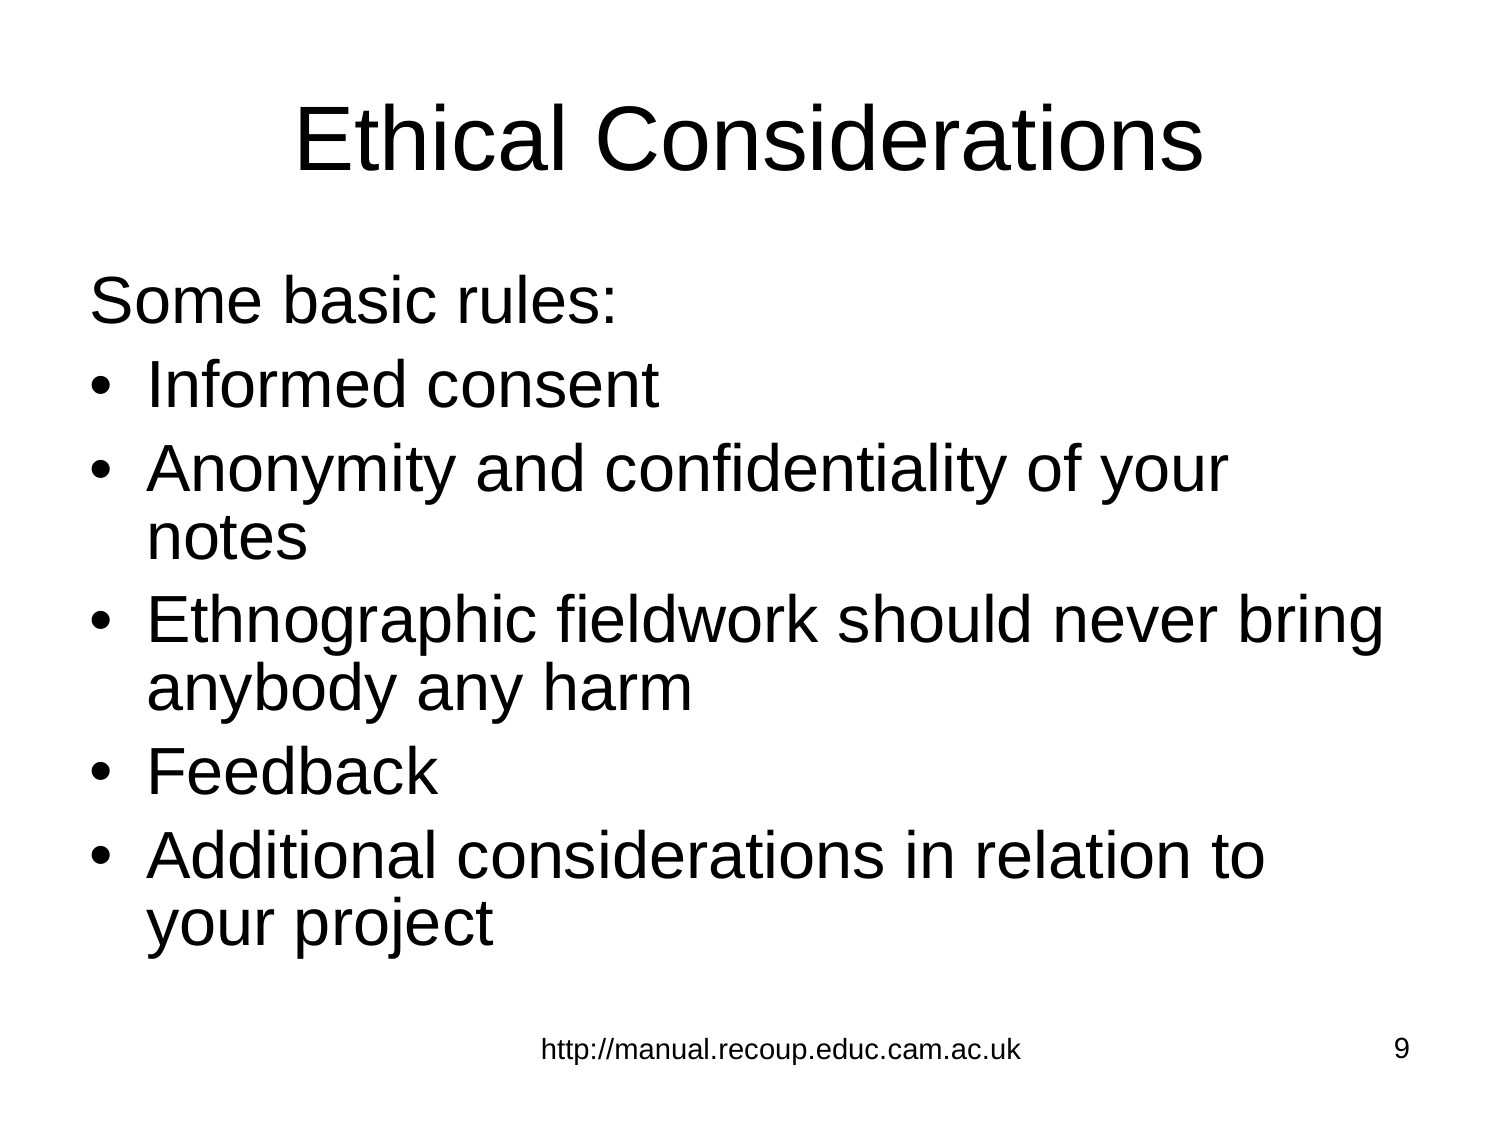

# Ethical Considerations
Some basic rules:
Informed consent
Anonymity and confidentiality of your notes
Ethnographic fieldwork should never bring anybody any harm
Feedback
Additional considerations in relation to your project
9
http://manual.recoup.educ.cam.ac.uk